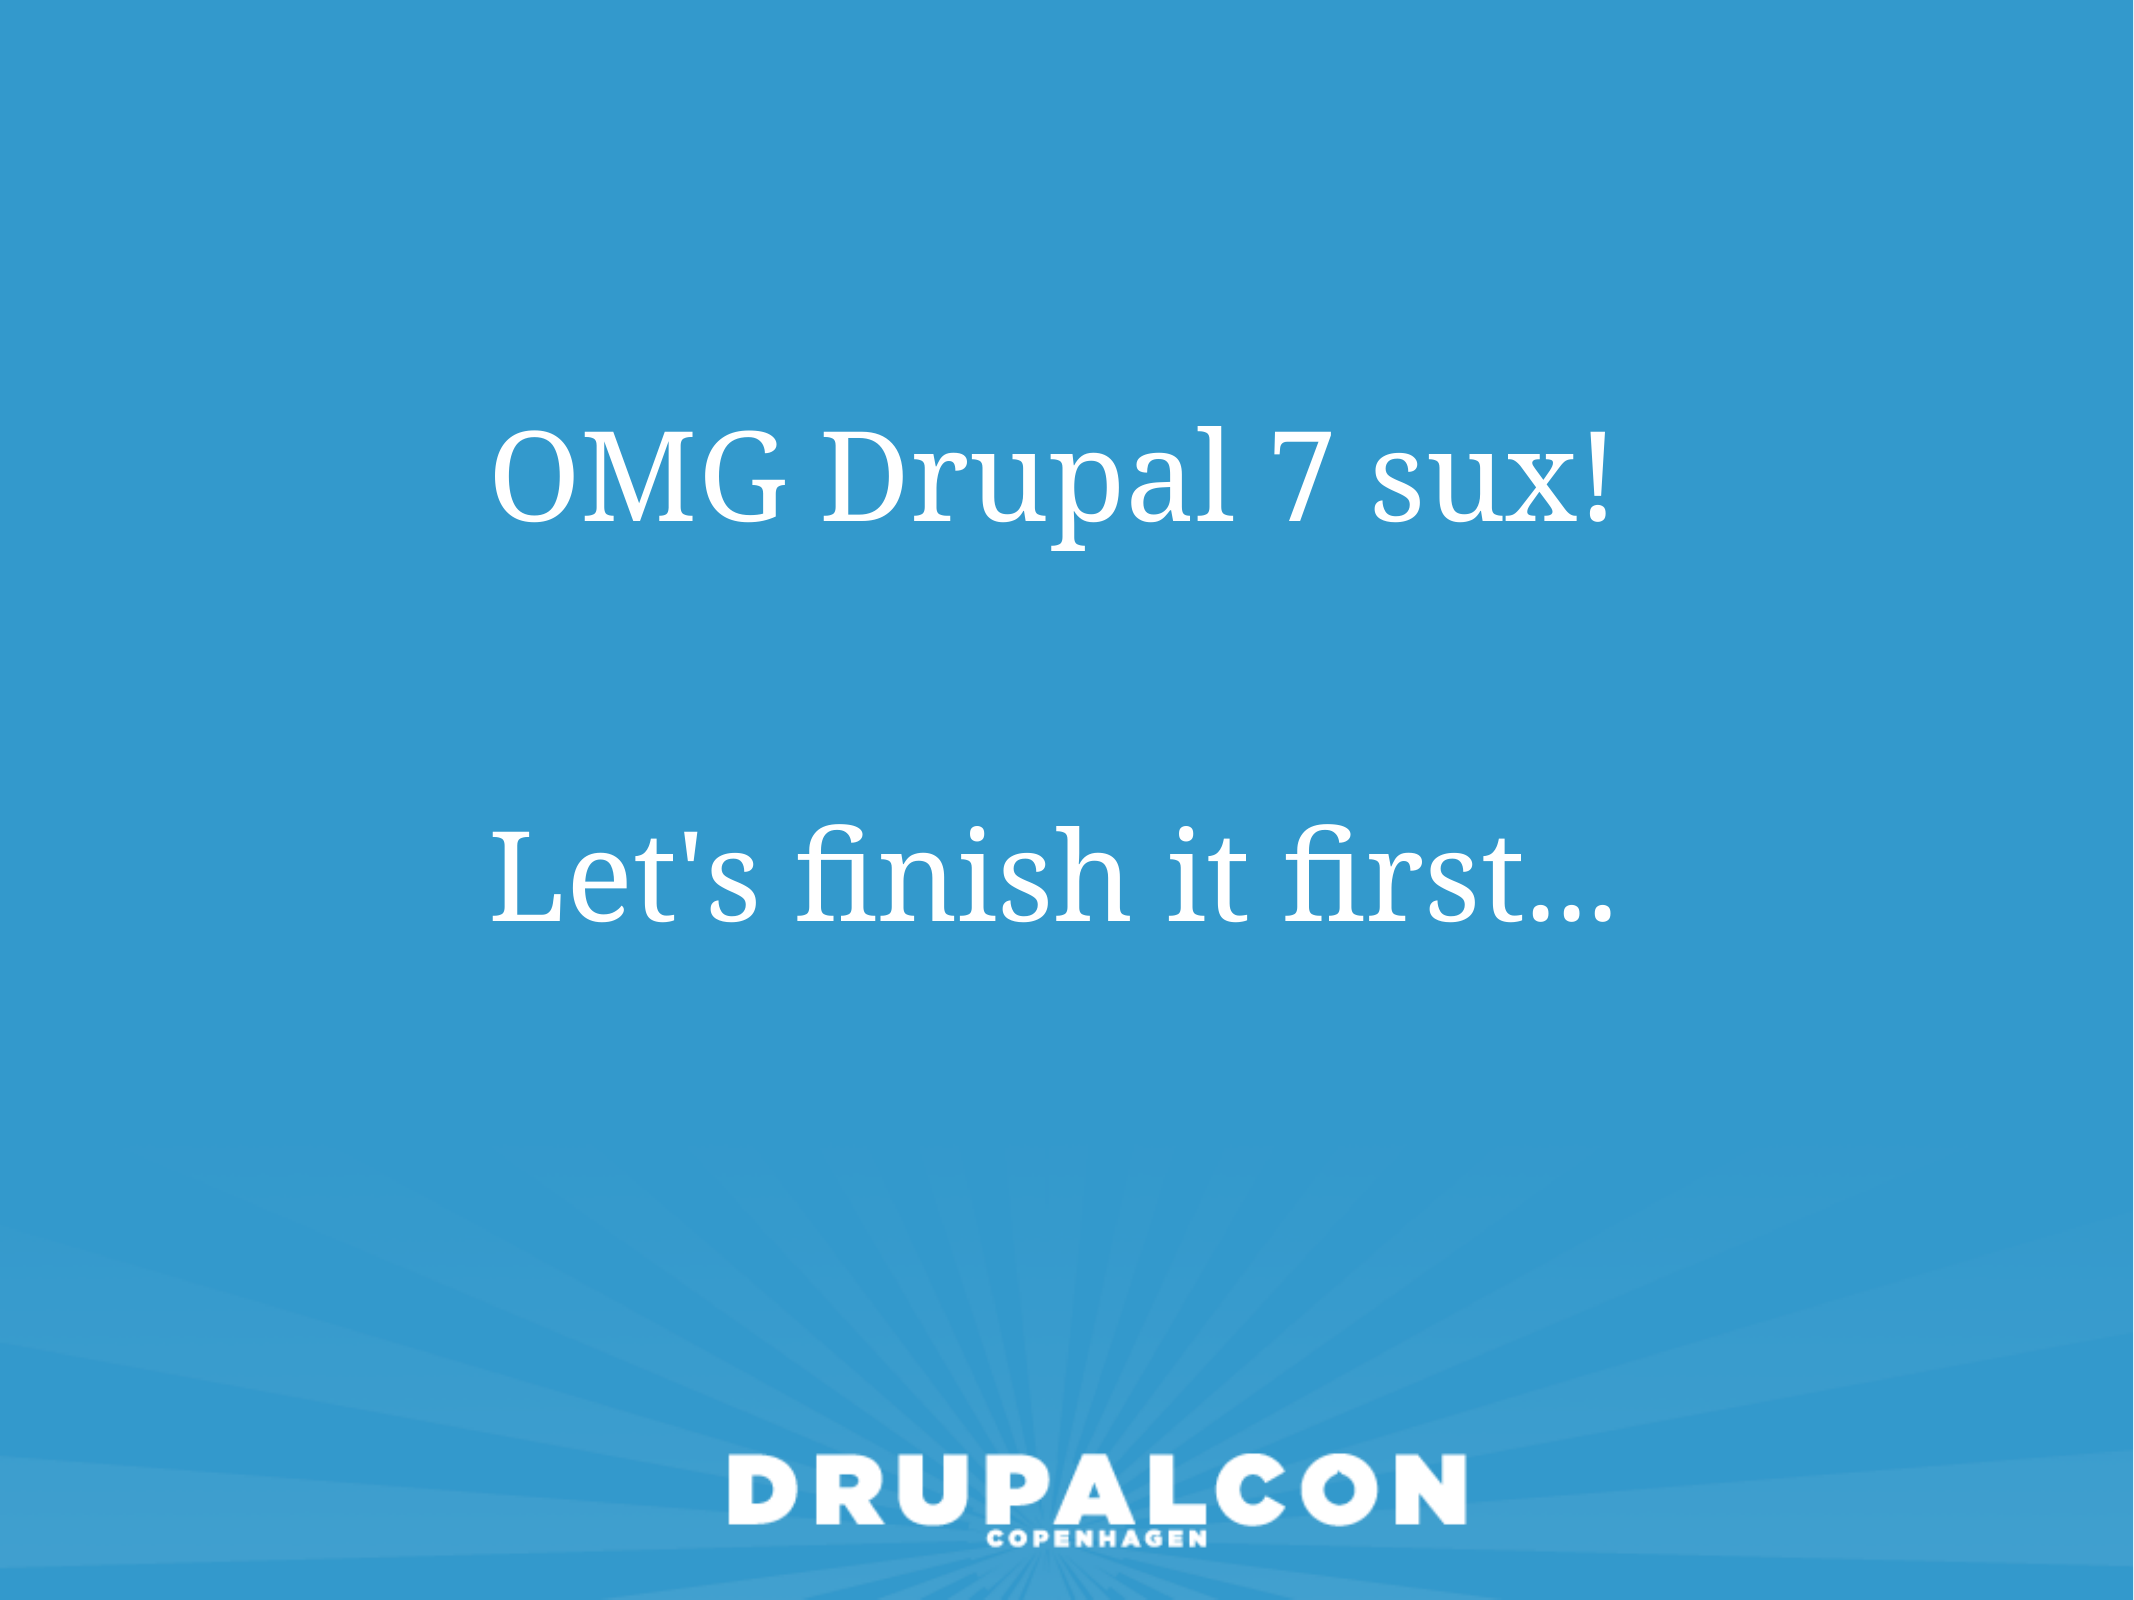

# OMG Drupal 7 sux!
Let's finish it first...